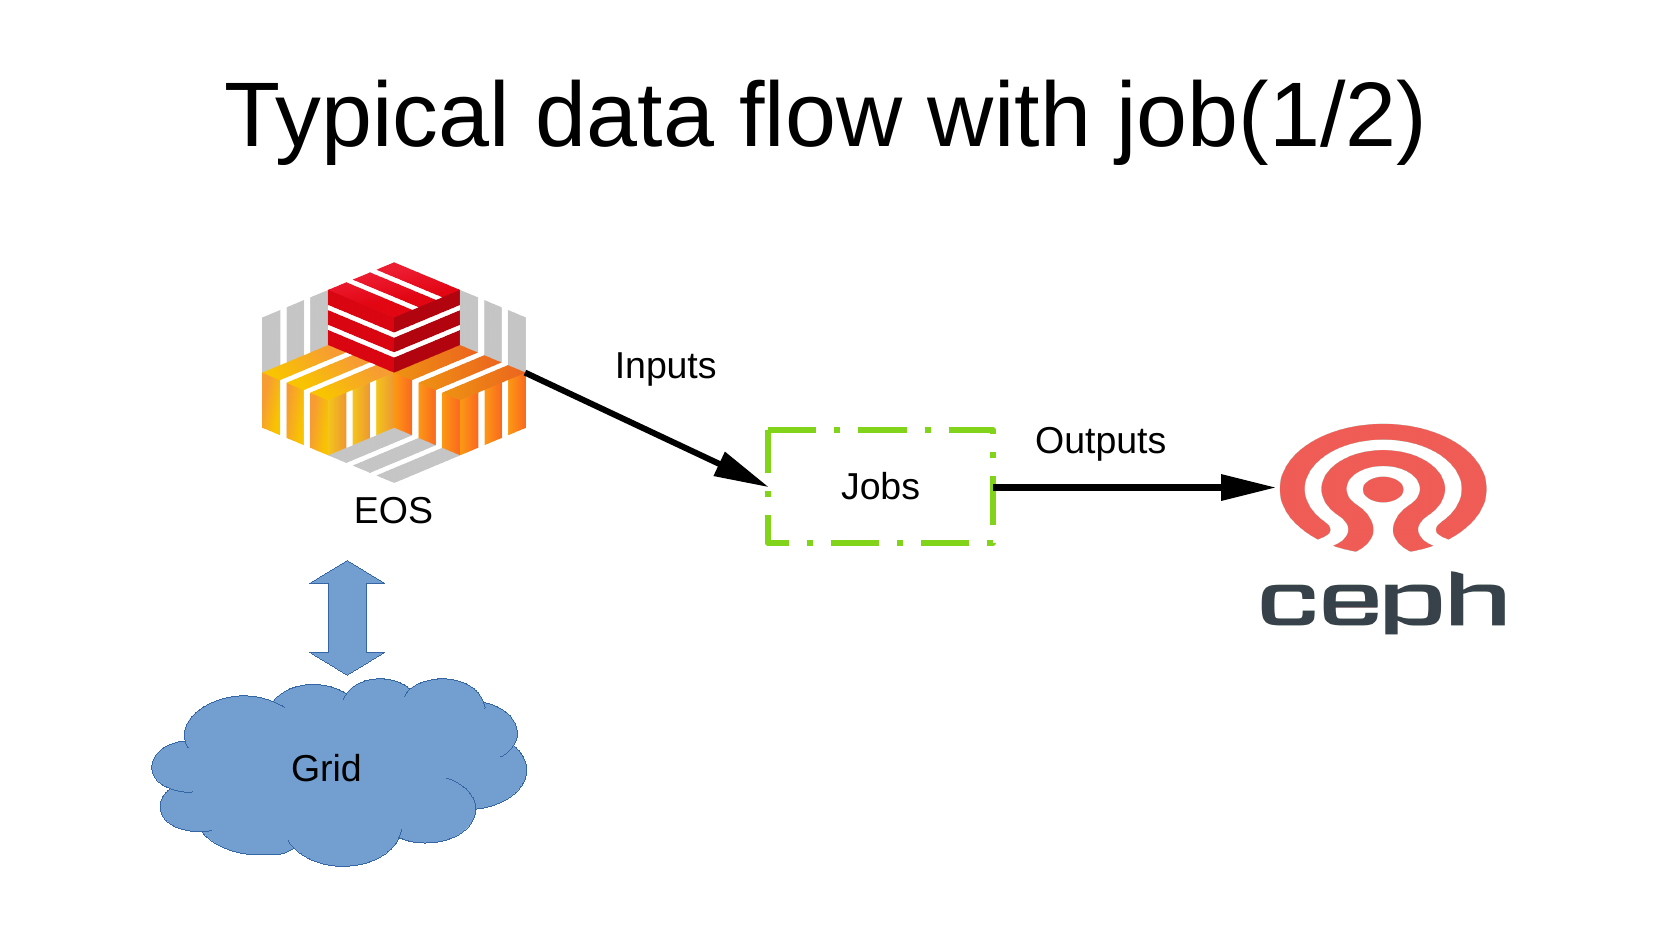

# Typical data flow with job(1/2)
Inputs
Outputs
Jobs
EOS
Grid